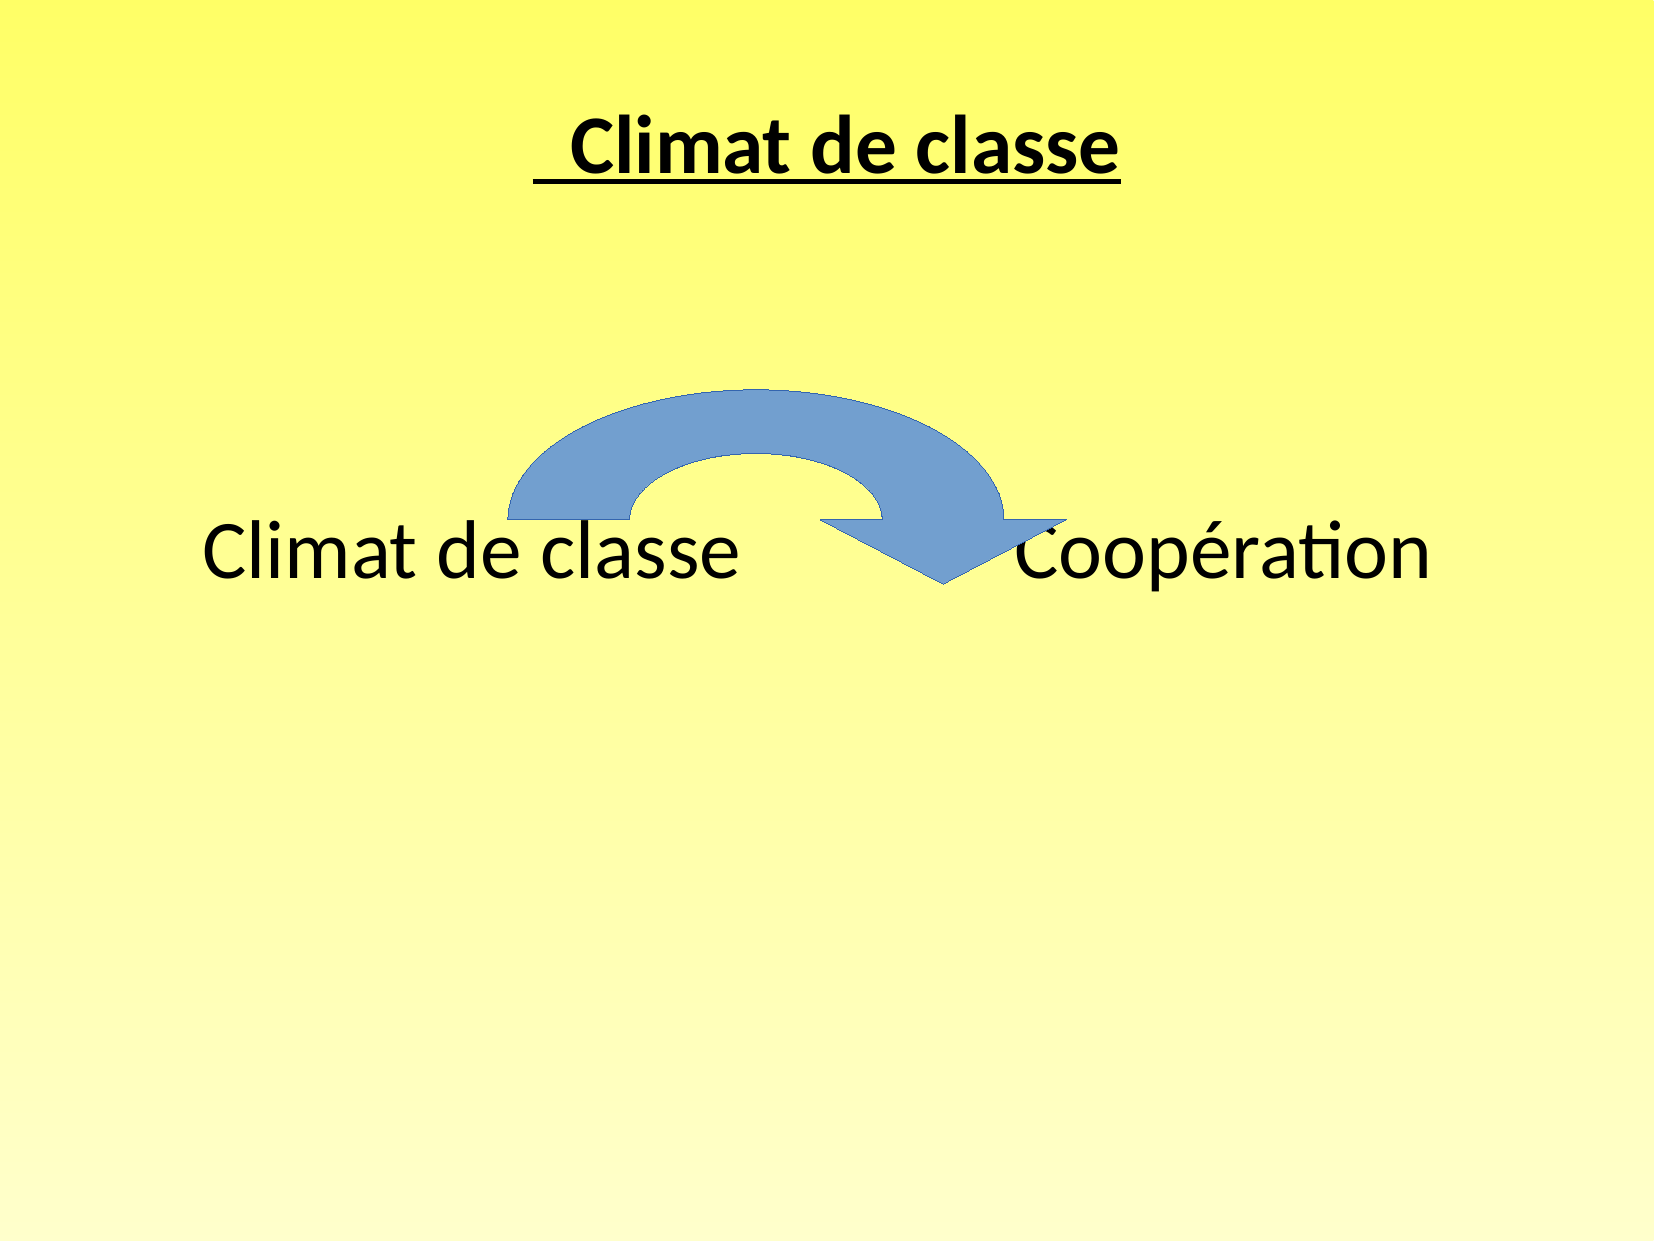

# Climat de classe
Climat de classe				Coopération